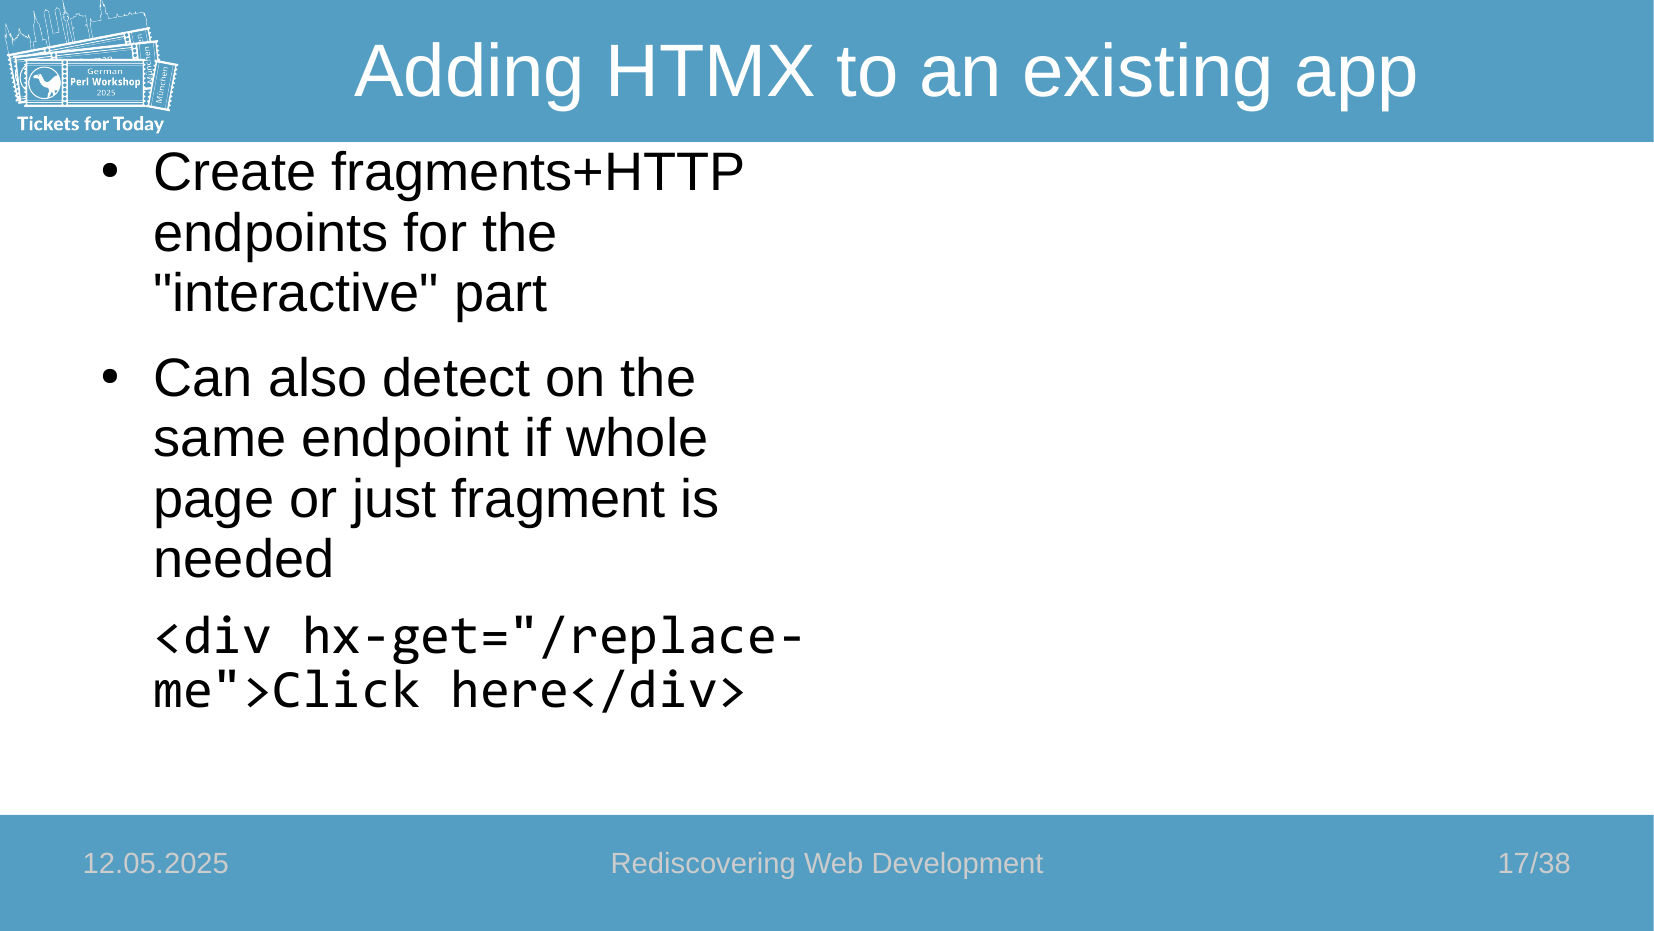

# Adding HTMX to an existing app
Create fragments+HTTP endpoints for the "interactive" part
Can also detect on the same endpoint if whole page or just fragment is needed
<div hx-get="/replace-me">Click here</div>
08. März 2019
17